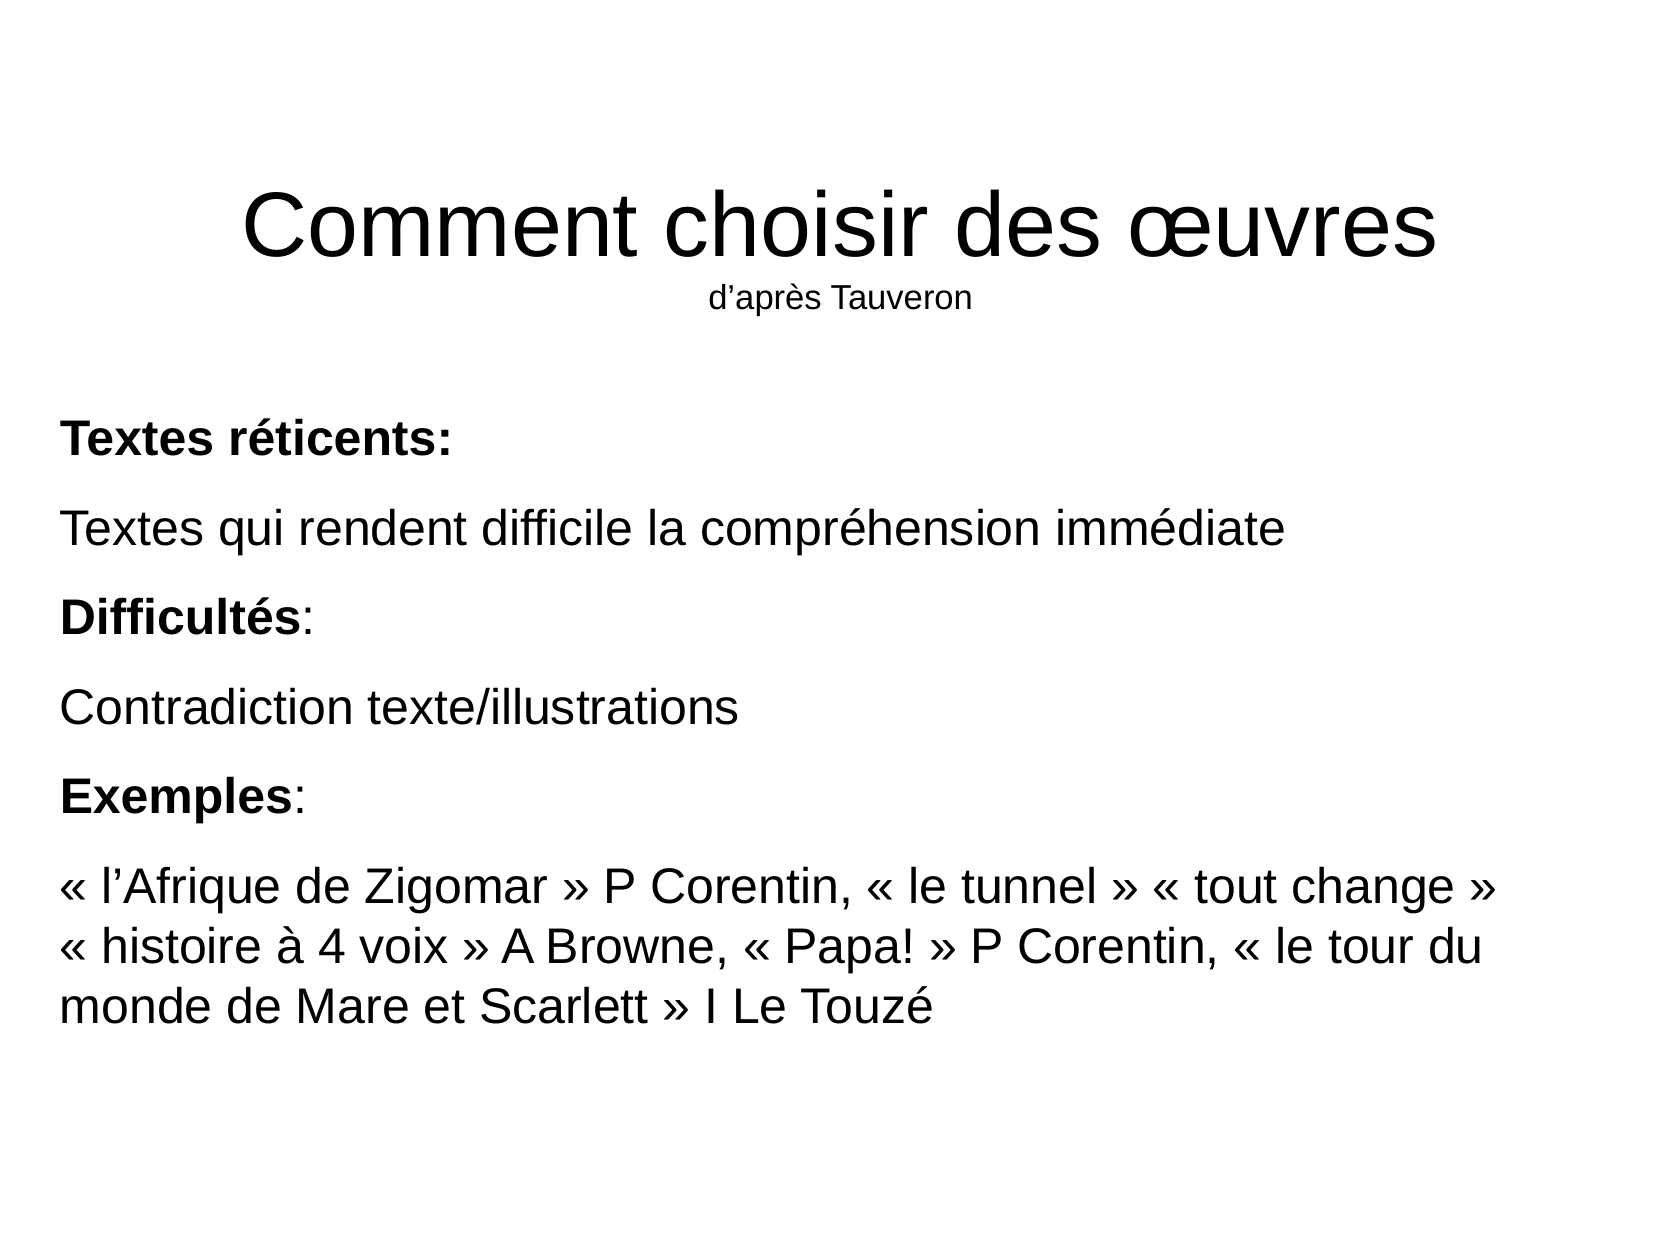

# Comment choisir des œuvres d’après Tauveron
Textes réticents:
Textes qui rendent difficile la compréhension immédiate
Difficultés:
Contradiction texte/illustrations
Exemples:
« l’Afrique de Zigomar » P Corentin, « le tunnel » « tout change » « histoire à 4 voix » A Browne, « Papa! » P Corentin, « le tour du monde de Mare et Scarlett » I Le Touzé